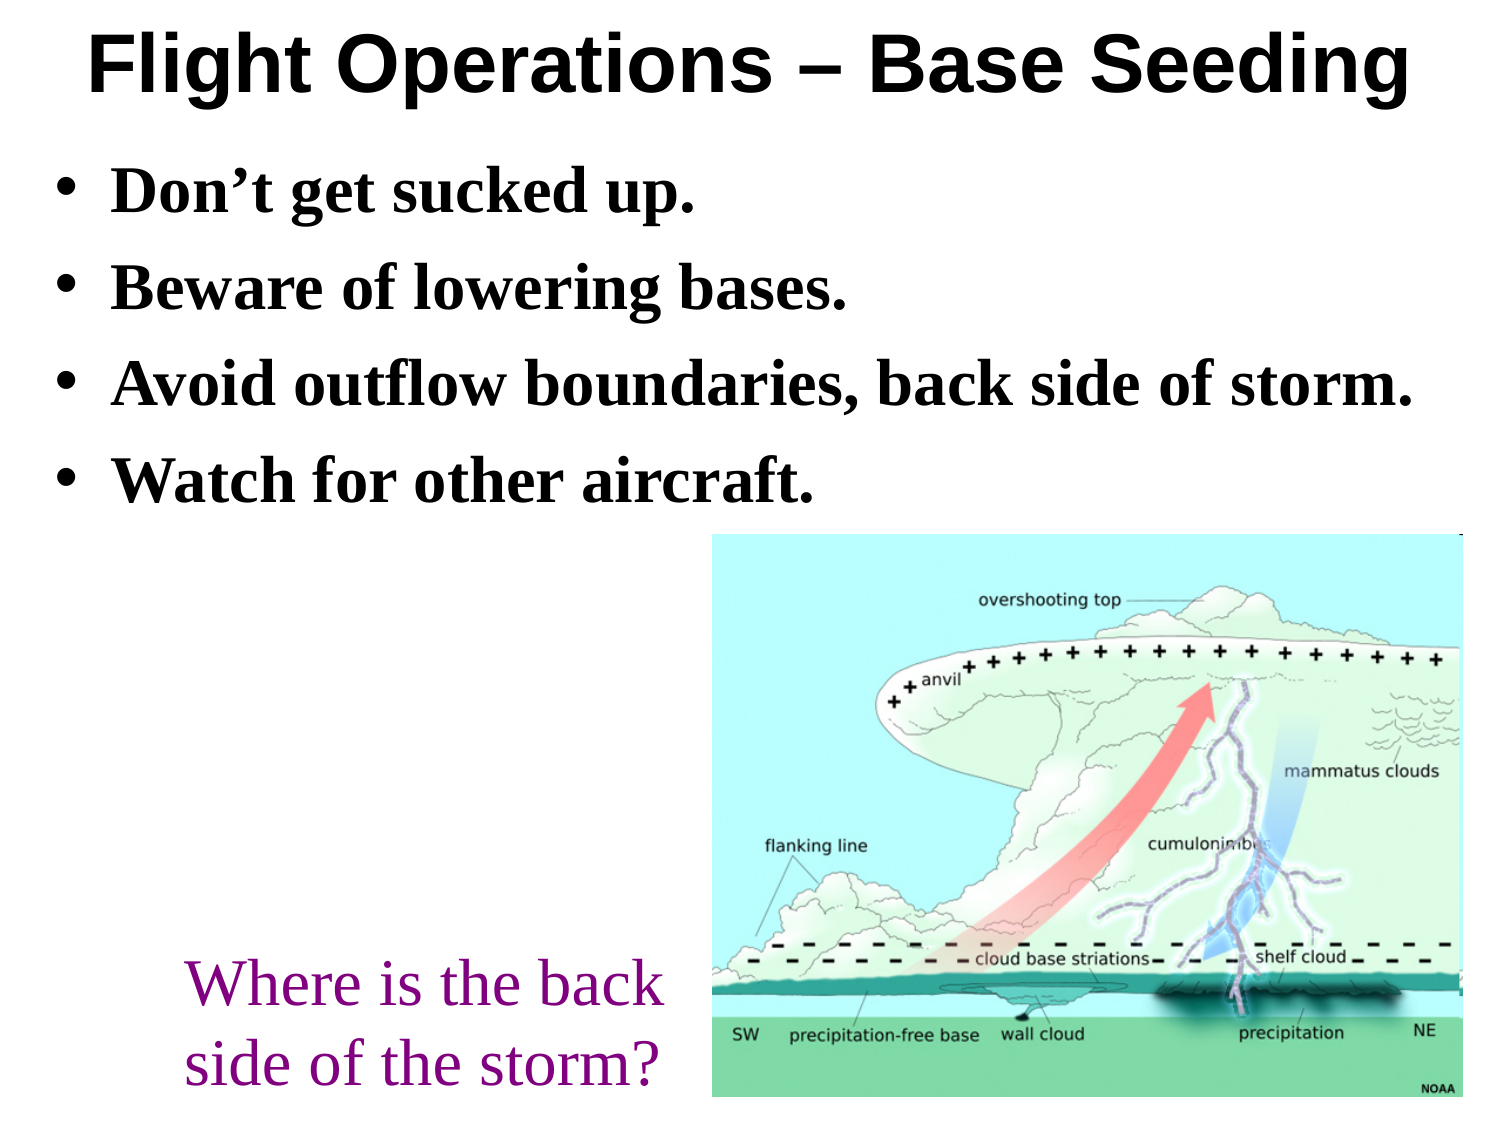

Flight Operations – Base Seeding
Don’t get sucked up.
Beware of lowering bases.
Avoid outflow boundaries, back side of storm.
Watch for other aircraft.
Where is the back side of the storm?